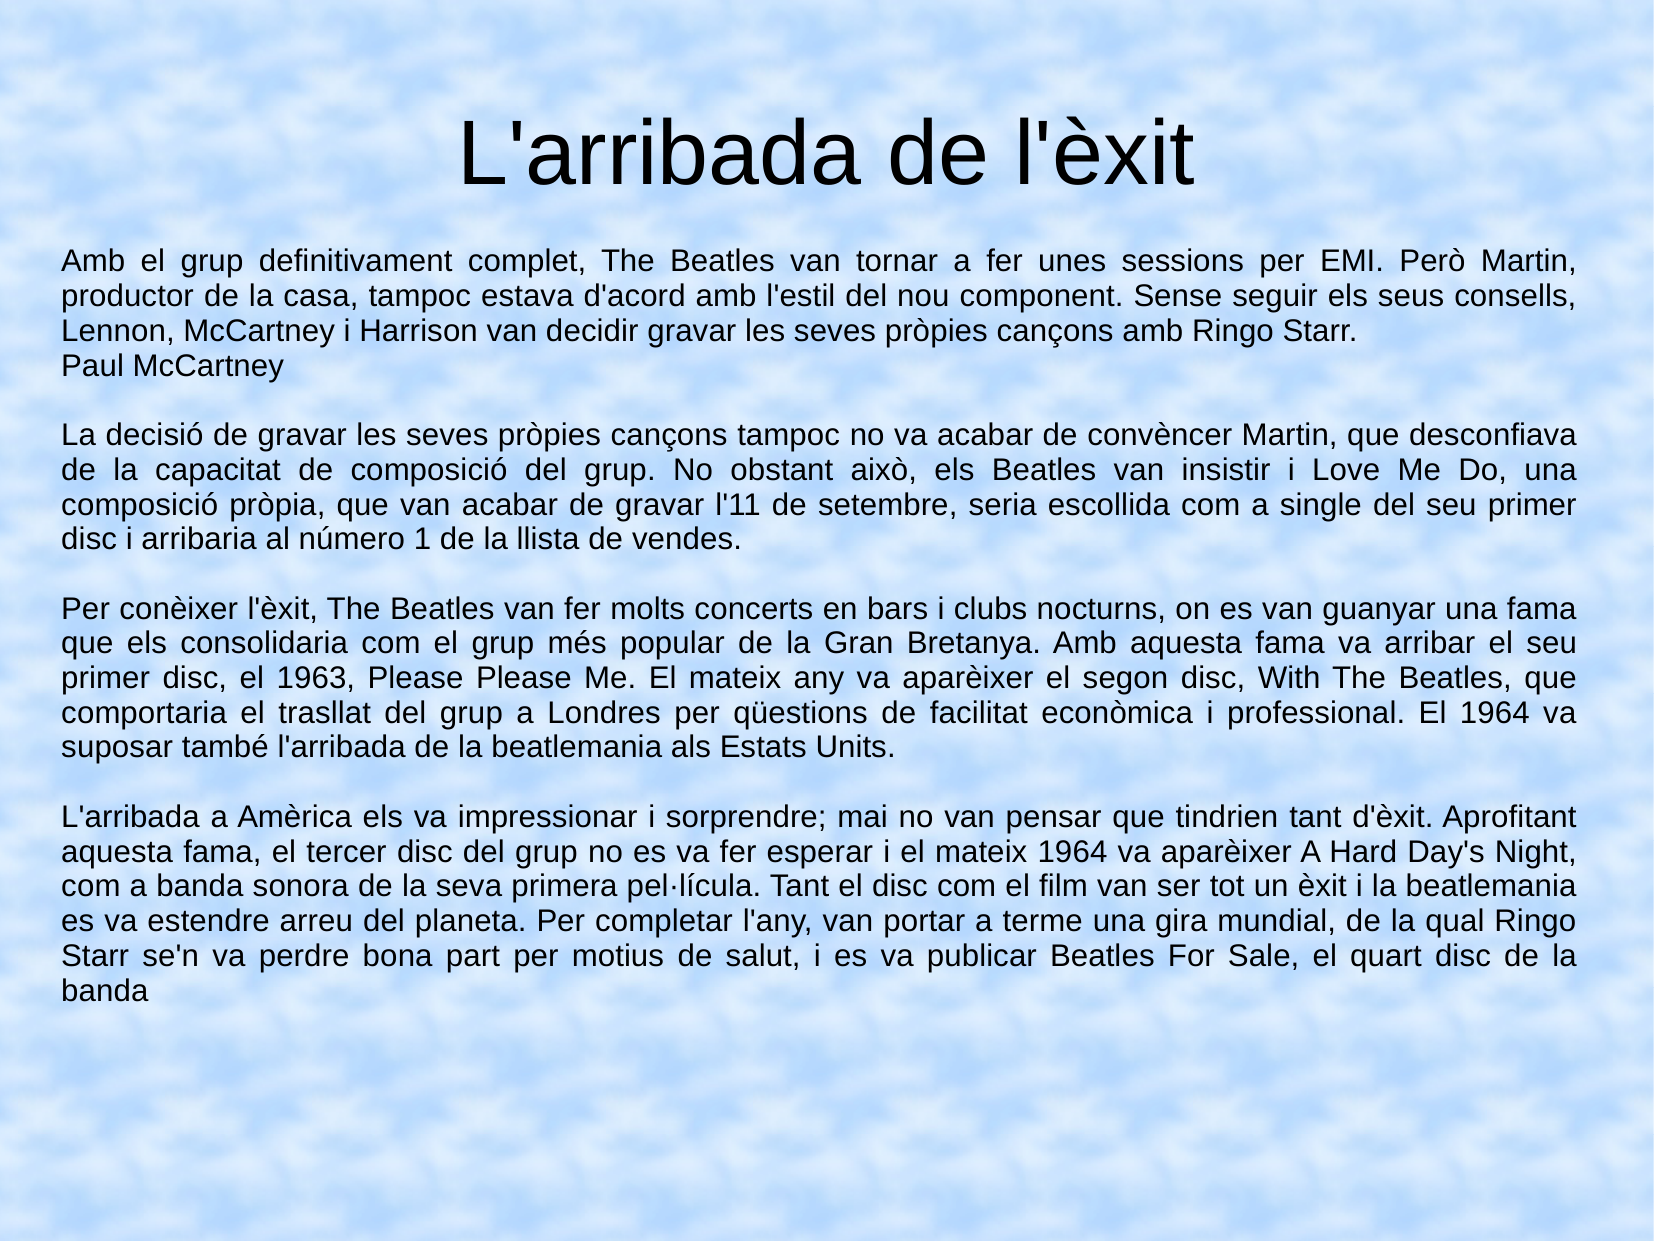

# L'arribada de l'èxit
Amb el grup definitivament complet, The Beatles van tornar a fer unes sessions per EMI. Però Martin, productor de la casa, tampoc estava d'acord amb l'estil del nou component. Sense seguir els seus consells, Lennon, McCartney i Harrison van decidir gravar les seves pròpies cançons amb Ringo Starr.
Paul McCartney
La decisió de gravar les seves pròpies cançons tampoc no va acabar de convèncer Martin, que desconfiava de la capacitat de composició del grup. No obstant això, els Beatles van insistir i Love Me Do, una composició pròpia, que van acabar de gravar l'11 de setembre, seria escollida com a single del seu primer disc i arribaria al número 1 de la llista de vendes.
Per conèixer l'èxit, The Beatles van fer molts concerts en bars i clubs nocturns, on es van guanyar una fama que els consolidaria com el grup més popular de la Gran Bretanya. Amb aquesta fama va arribar el seu primer disc, el 1963, Please Please Me. El mateix any va aparèixer el segon disc, With The Beatles, que comportaria el trasllat del grup a Londres per qüestions de facilitat econòmica i professional. El 1964 va suposar també l'arribada de la beatlemania als Estats Units.
L'arribada a Amèrica els va impressionar i sorprendre; mai no van pensar que tindrien tant d'èxit. Aprofitant aquesta fama, el tercer disc del grup no es va fer esperar i el mateix 1964 va aparèixer A Hard Day's Night, com a banda sonora de la seva primera pel·lícula. Tant el disc com el film van ser tot un èxit i la beatlemania es va estendre arreu del planeta. Per completar l'any, van portar a terme una gira mundial, de la qual Ringo Starr se'n va perdre bona part per motius de salut, i es va publicar Beatles For Sale, el quart disc de la banda